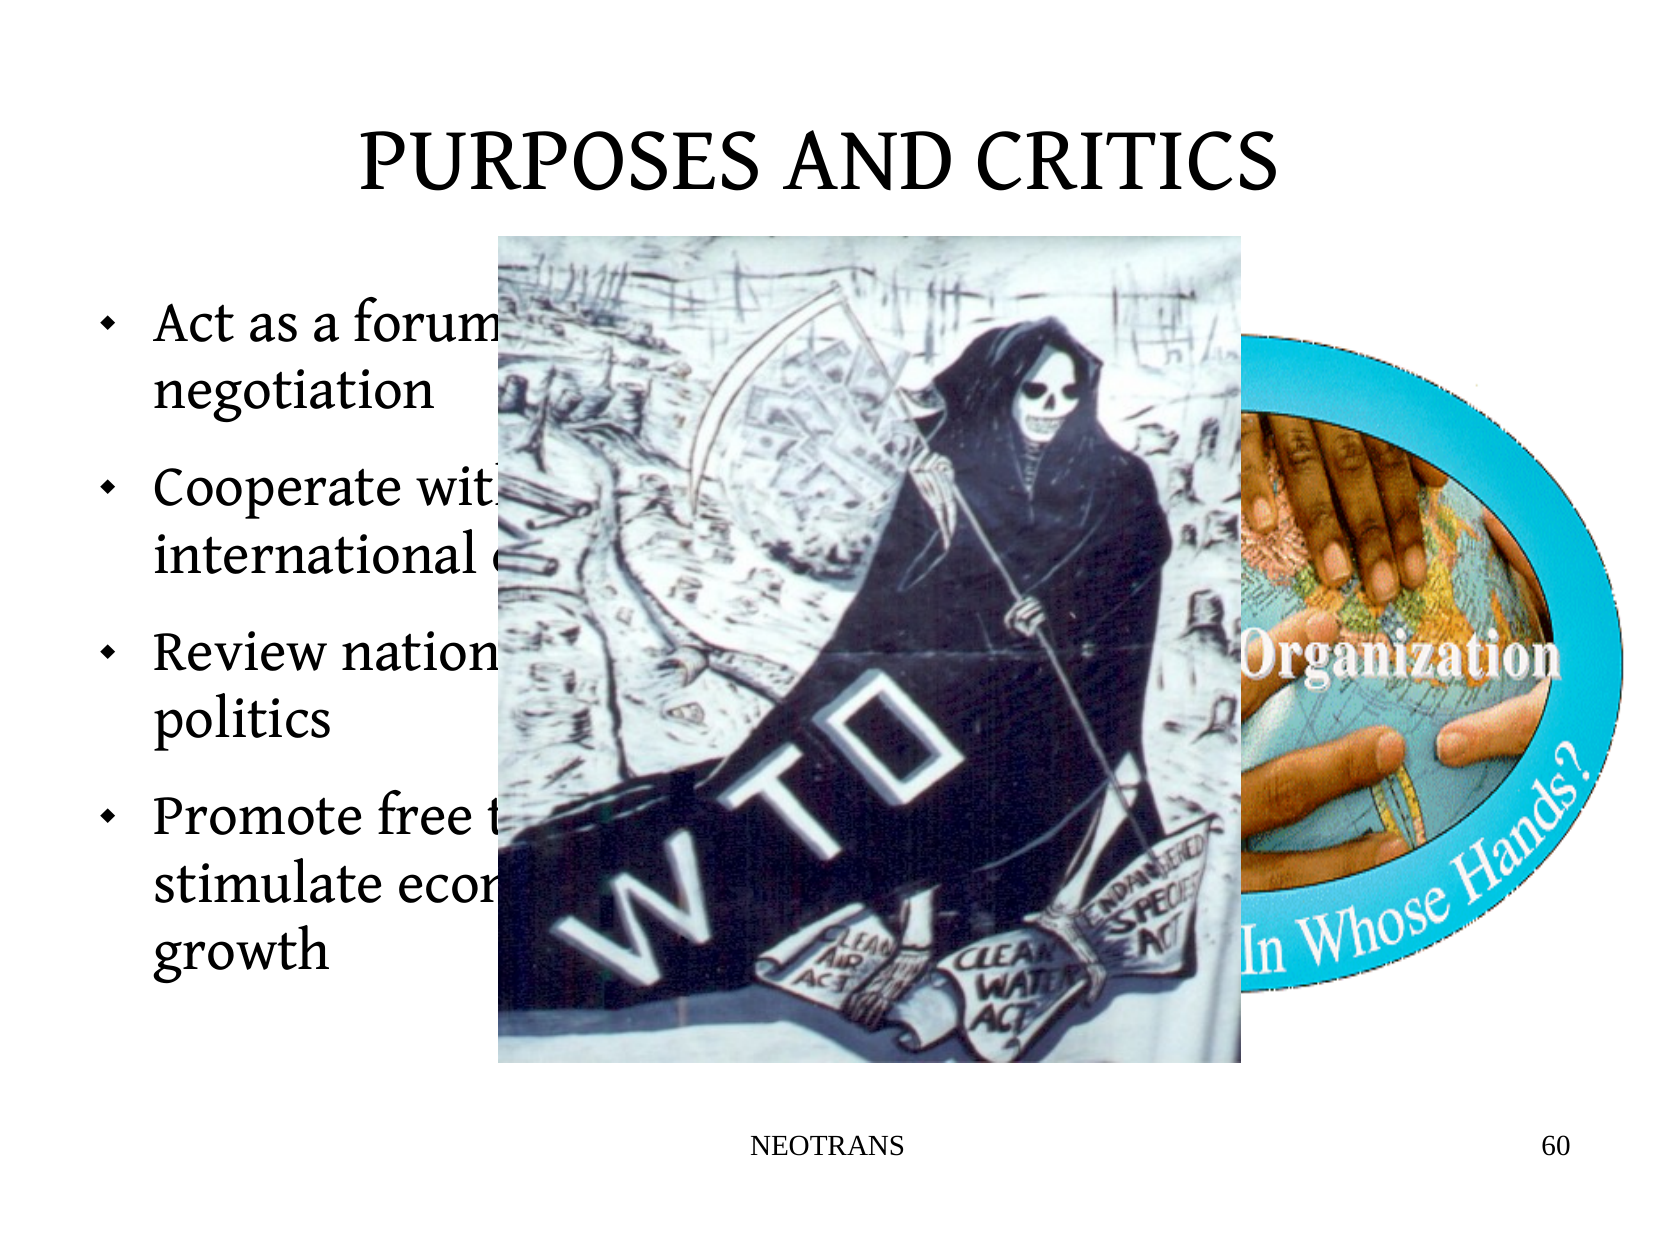

# PURPOSES AND CRITICS
Act as a forum for trade negotiation
Cooperate with other international organization
Review national trade politics
Promote free trade and stimulate economic growth
NEOTRANS
60